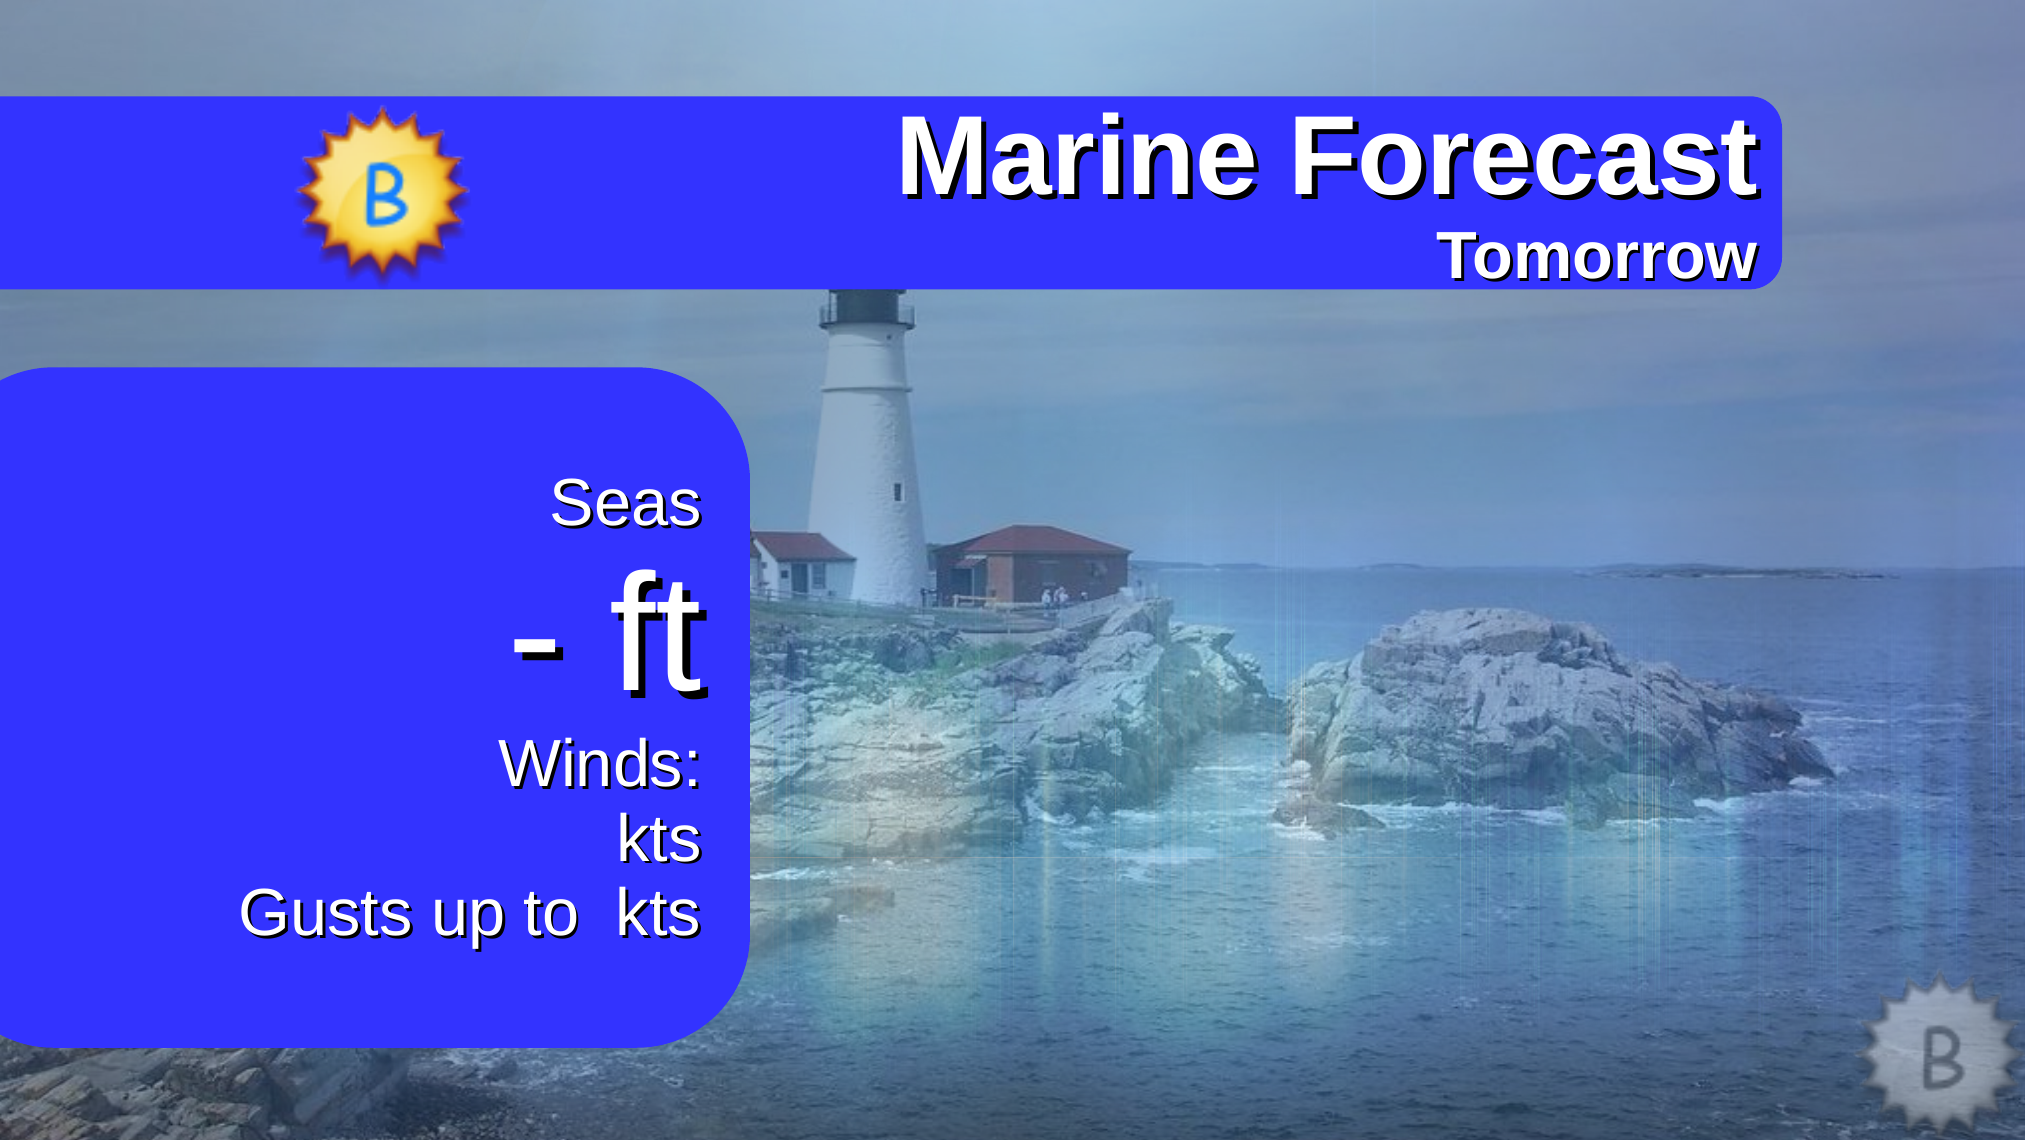

Marine Forecast
Tomorrow
Seas
- ft
Winds:
 kts
Gusts up to kts